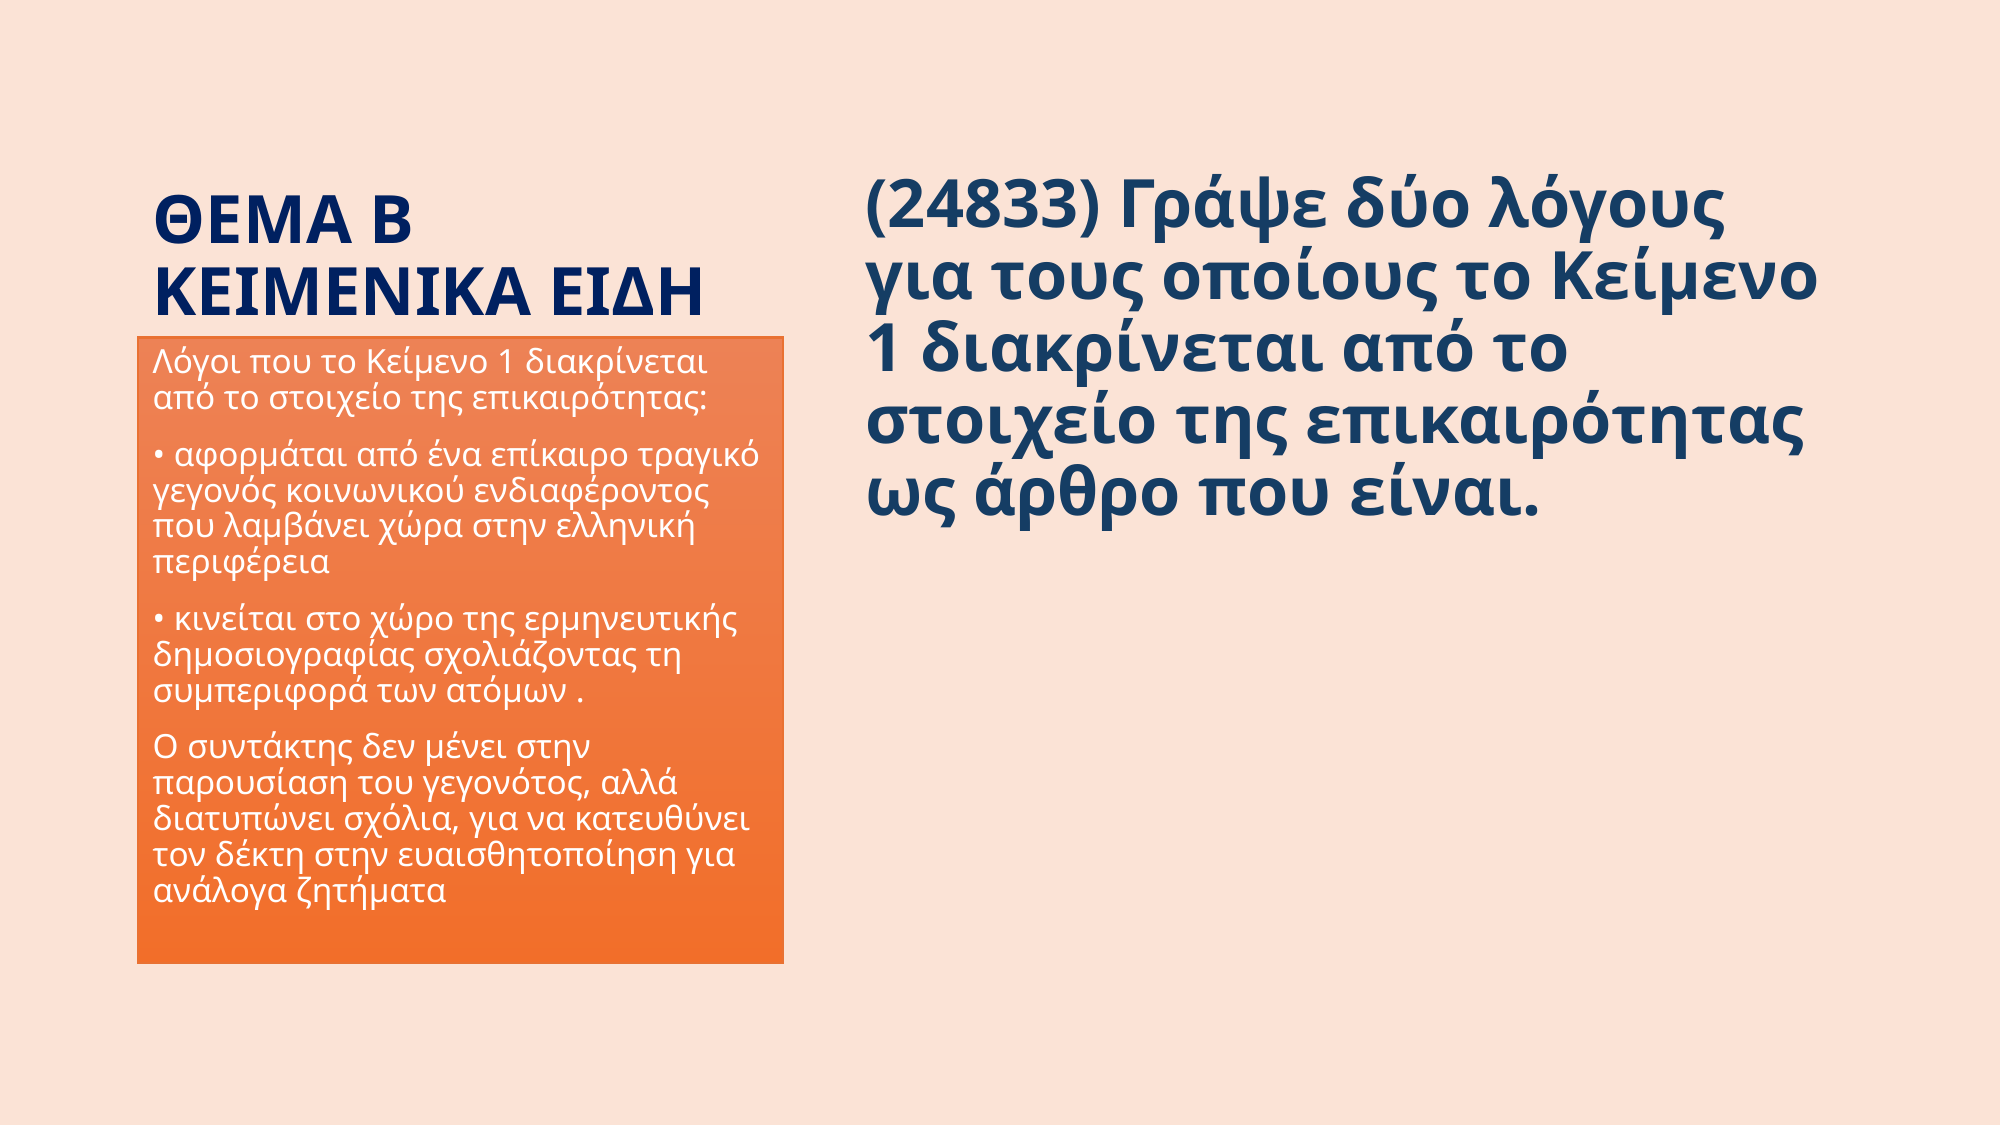

# ΘΕΜΑ Β ΚΕΙΜΕΝΙΚΑ ΕΙΔΗ
(24833) Γράψε δύο λόγους για τους οποίους το Κείμενο 1 διακρίνεται από το στοιχείο της επικαιρότητας ως άρθρο που είναι.
Λόγοι που το Κείμενο 1 διακρίνεται από το στοιχείο της επικαιρότητας:
• αφορμάται από ένα επίκαιρο τραγικό γεγονός κοινωνικού ενδιαφέροντος που λαμβάνει χώρα στην ελληνική περιφέρεια
• κινείται στο χώρο της ερμηνευτικής δημοσιογραφίας σχολιάζοντας τη συμπεριφορά των ατόμων .
Ο συντάκτης δεν μένει στην παρουσίαση του γεγονότος, αλλά διατυπώνει σχόλια, για να κατευθύνει τον δέκτη στην ευαισθητοποίηση για ανάλογα ζητήματα